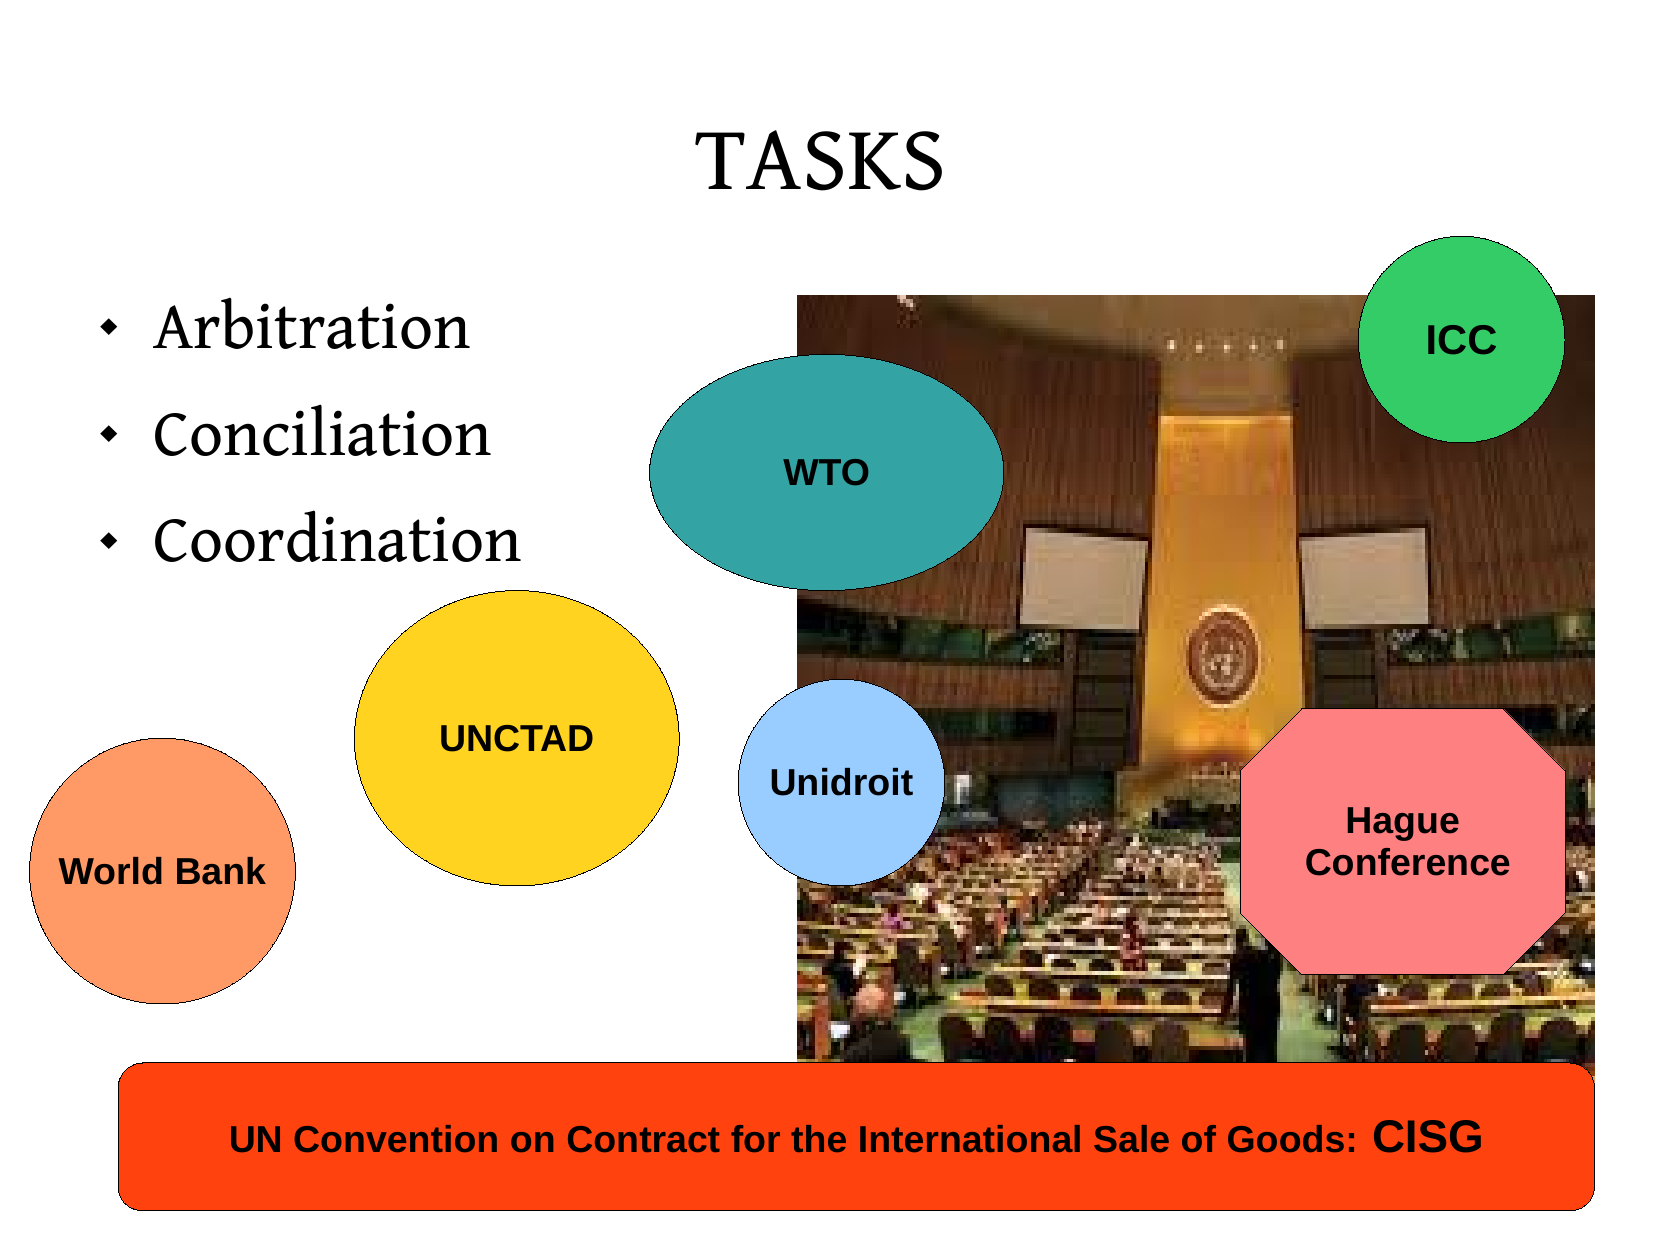

# TASKS
ICC
Arbitration
Conciliation
Coordination
WTO
UNCTAD
Unidroit
Hague
 Conference
World Bank
UN Convention on Contract for the International Sale of Goods: CISG
NEOTRANS
55